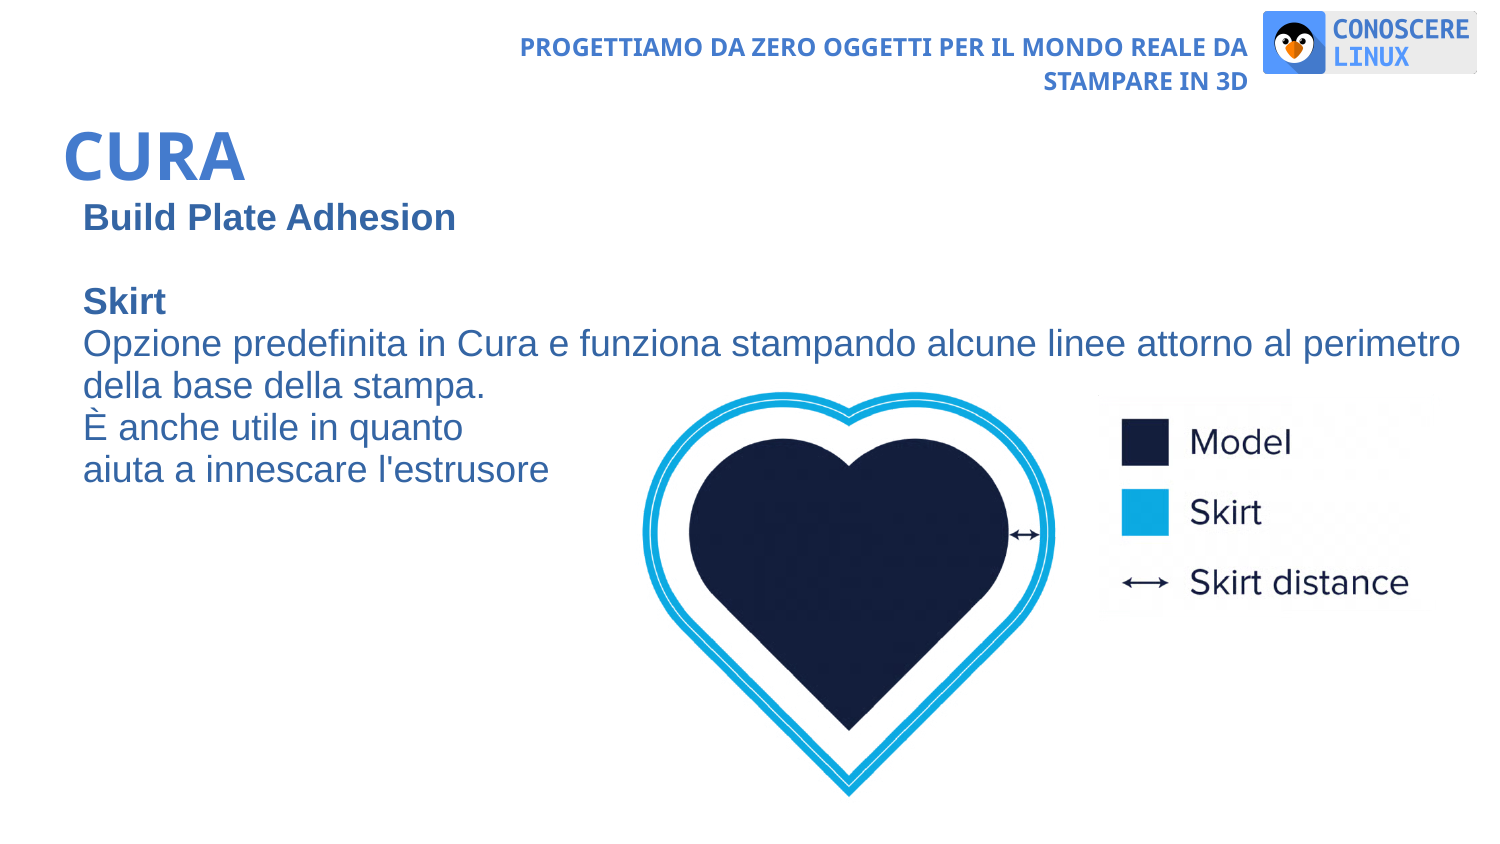

PROGETTIAMO DA ZERO OGGETTI PER IL MONDO REALE DA STAMPARE IN 3D
CURA
Build Plate Adhesion
Skirt
Opzione predefinita in Cura e funziona stampando alcune linee attorno al perimetro della base della stampa.
È anche utile in quanto
aiuta a innescare l'estrusore